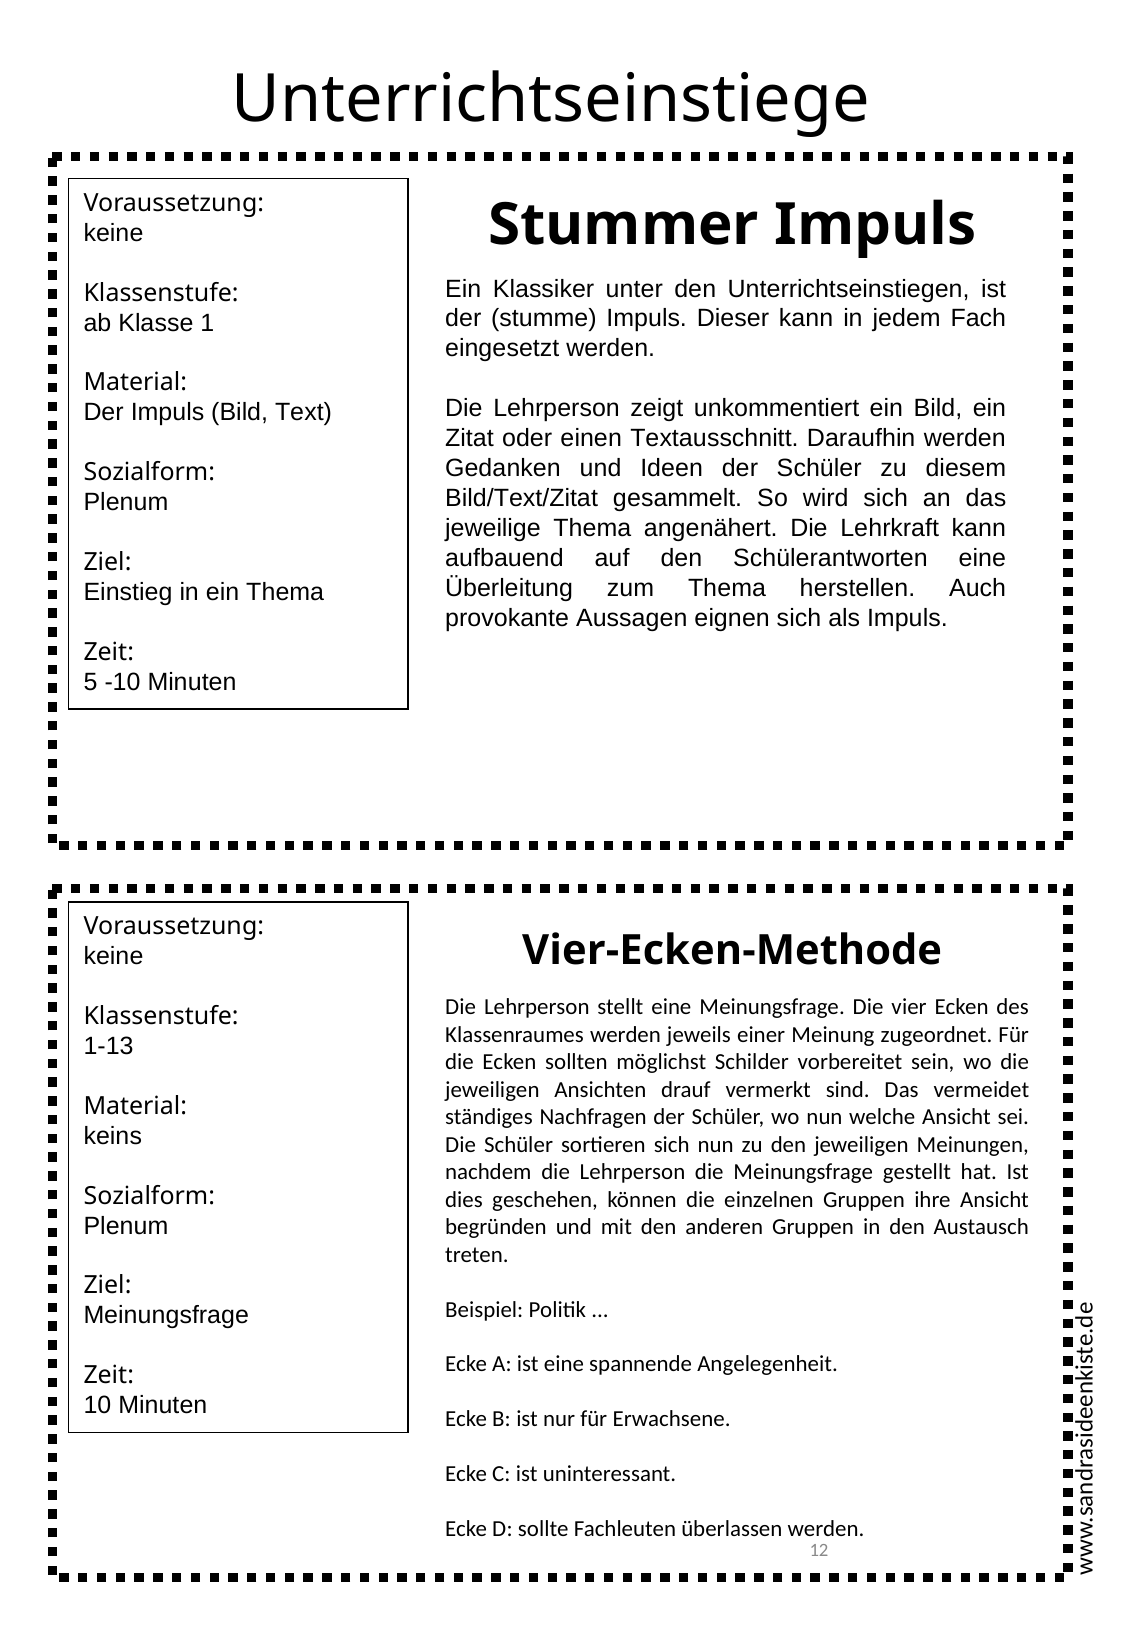

Unterrichtseinstiege
Voraussetzung:
keine
Klassenstufe:
ab Klasse 1
Material:
Der Impuls (Bild, Text)
Sozialform:
Plenum
Ziel:
Einstieg in ein Thema
Zeit:
5 -10 Minuten
Stummer Impuls
Ein Klassiker unter den Unterrichtseinstiegen, ist der (stumme) Impuls. Dieser kann in jedem Fach eingesetzt werden.
Die Lehrperson zeigt unkommentiert ein Bild, ein Zitat oder einen Textausschnitt. Daraufhin werden Gedanken und Ideen der Schüler zu diesem Bild/Text/Zitat gesammelt. So wird sich an das jeweilige Thema angenähert. Die Lehrkraft kann aufbauend auf den Schülerantworten eine Überleitung zum Thema herstellen. Auch provokante Aussagen eignen sich als Impuls.
Voraussetzung:
keine
Klassenstufe:
1-13
Material:
keins
Sozialform:
Plenum
Ziel:
Meinungsfrage
Zeit:
10 Minuten
Vier-Ecken-Methode
Die Lehrperson stellt eine Meinungsfrage. Die vier Ecken des Klassenraumes werden jeweils einer Meinung zugeordnet. Für die Ecken sollten möglichst Schilder vorbereitet sein, wo die jeweiligen Ansichten drauf vermerkt sind. Das vermeidet ständiges Nachfragen der Schüler, wo nun welche Ansicht sei. Die Schüler sortieren sich nun zu den jeweiligen Meinungen, nachdem die Lehrperson die Meinungsfrage gestellt hat. Ist dies geschehen, können die einzelnen Gruppen ihre Ansicht begründen und mit den anderen Gruppen in den Austausch treten.
Beispiel: Politik ...
Ecke A: ist eine spannende Angelegenheit.
Ecke B: ist nur für Erwachsene.
Ecke C: ist uninteressant.
Ecke D: sollte Fachleuten überlassen werden.
www.sandrasideenkiste.de